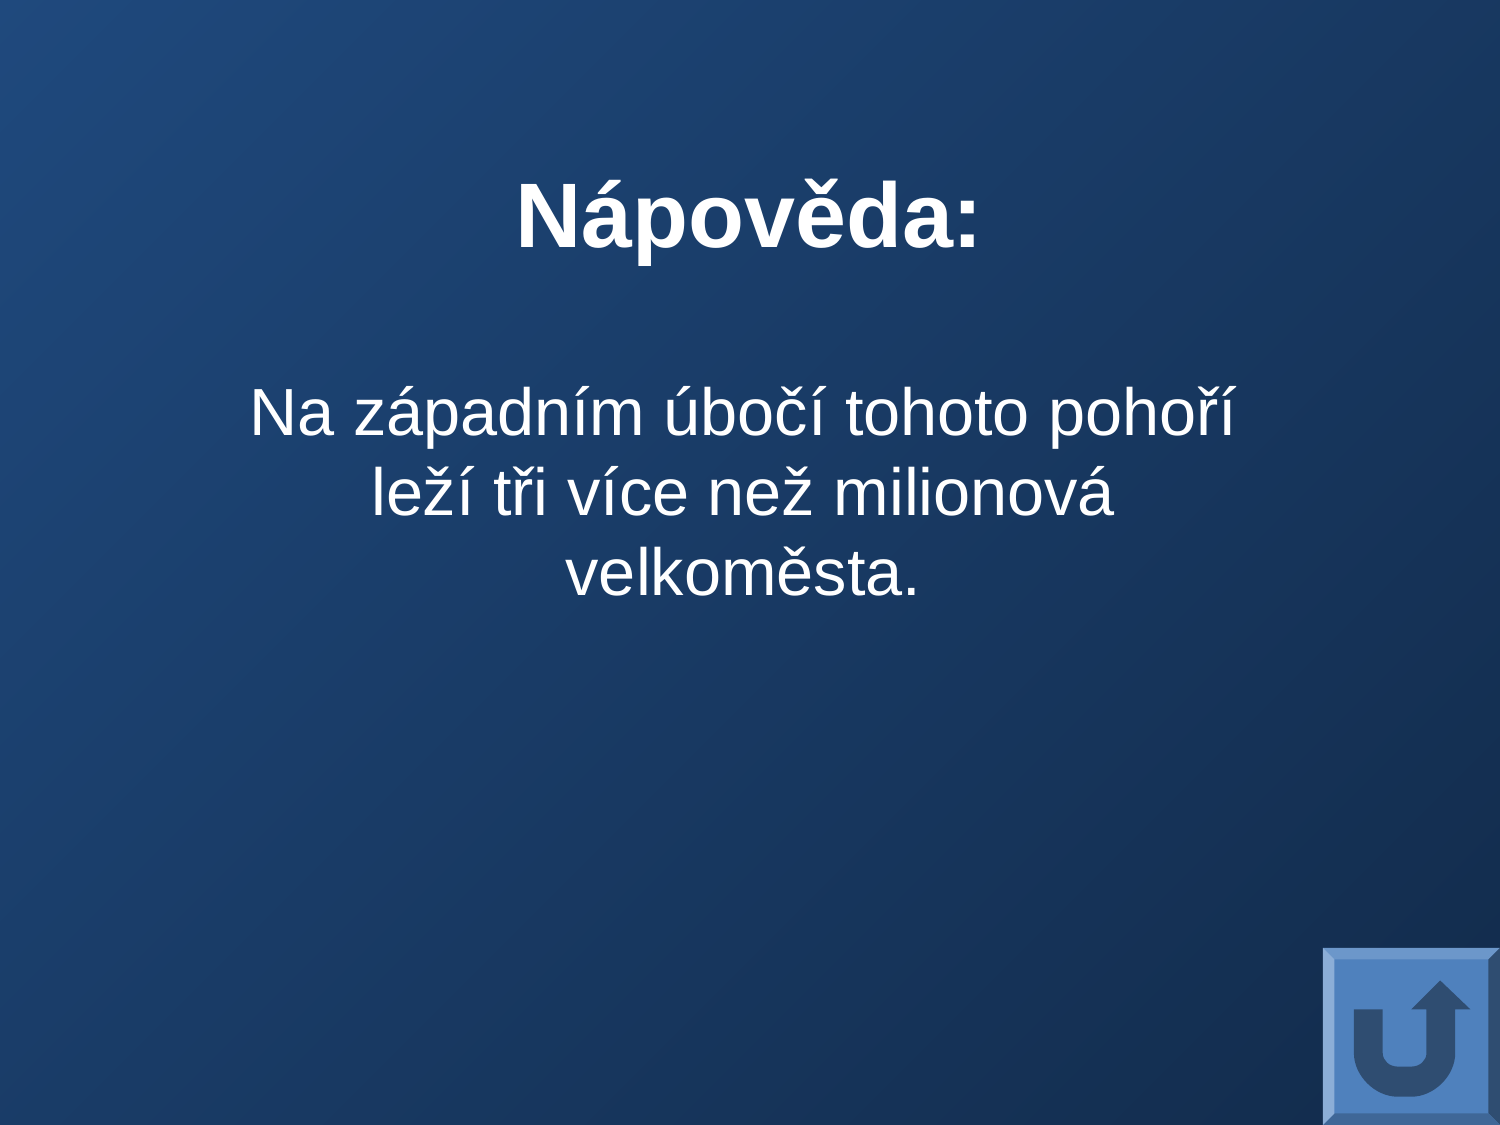

# Nápověda:
Na západním úbočí tohoto pohoří leží tři více než milionová velkoměsta.